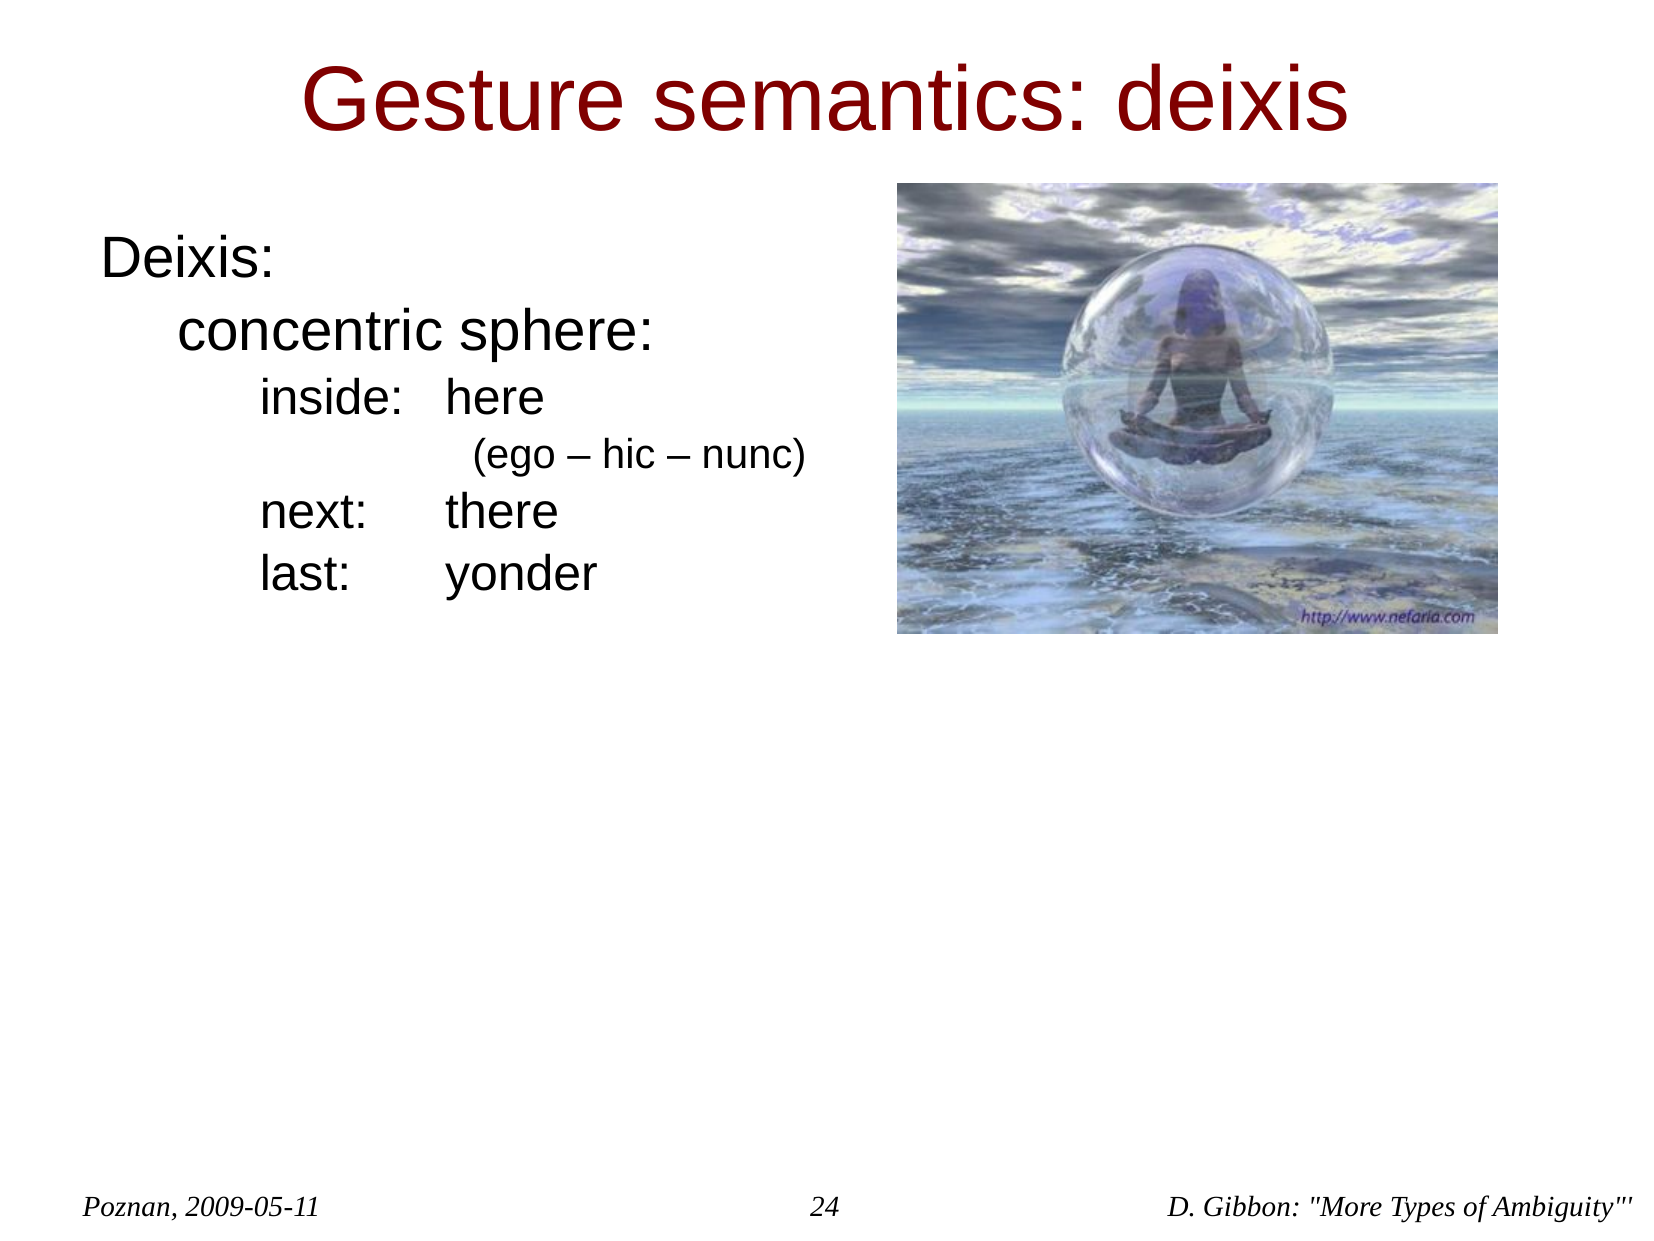

# Gesture semantics: deixis
Deixis:
concentric sphere:
inside:	here
(ego – hic – nunc)
next:		there
last:		yonder
Poznan, 2009-05-11
24
D. Gibbon: "More Types of Ambiguity"'